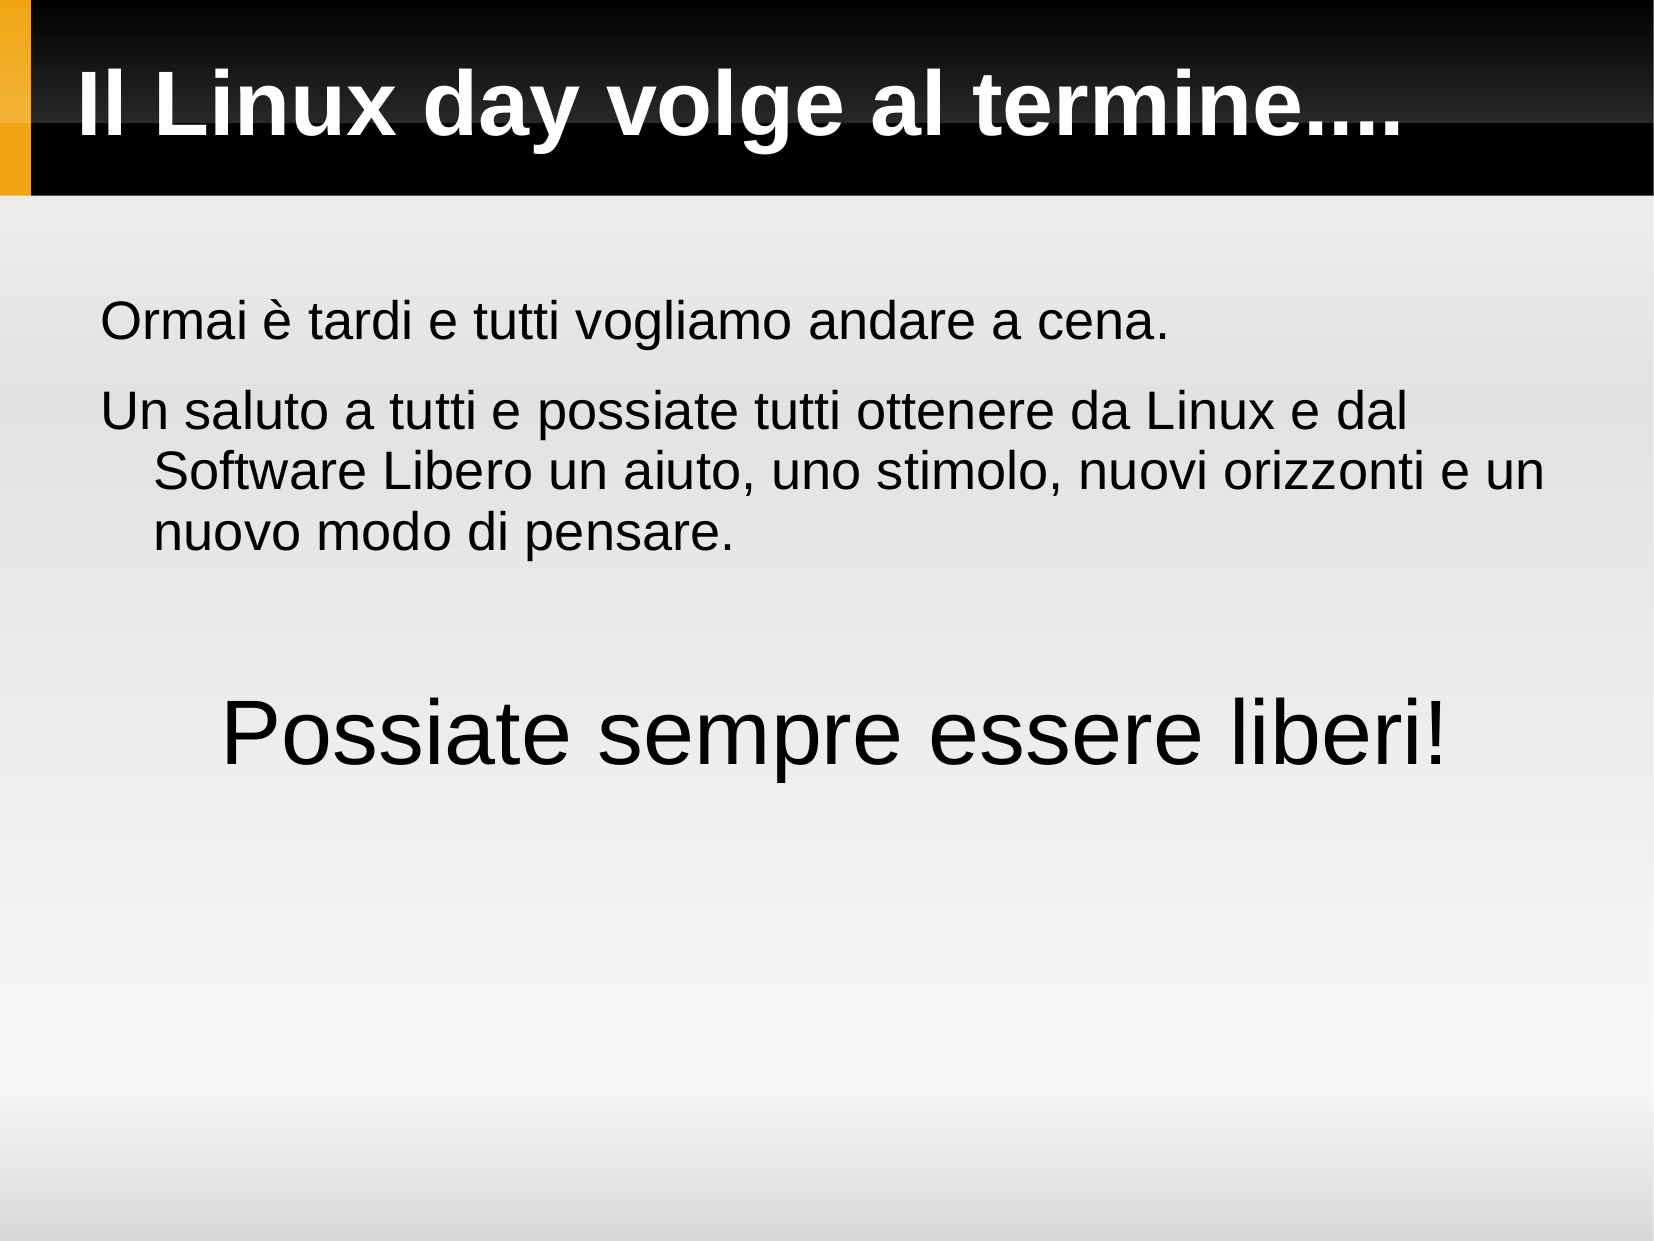

# Il Linux day volge al termine....
Ormai è tardi e tutti vogliamo andare a cena.
Un saluto a tutti e possiate tutti ottenere da Linux e dal Software Libero un aiuto, uno stimolo, nuovi orizzonti e un nuovo modo di pensare.
Possiate sempre essere liberi!